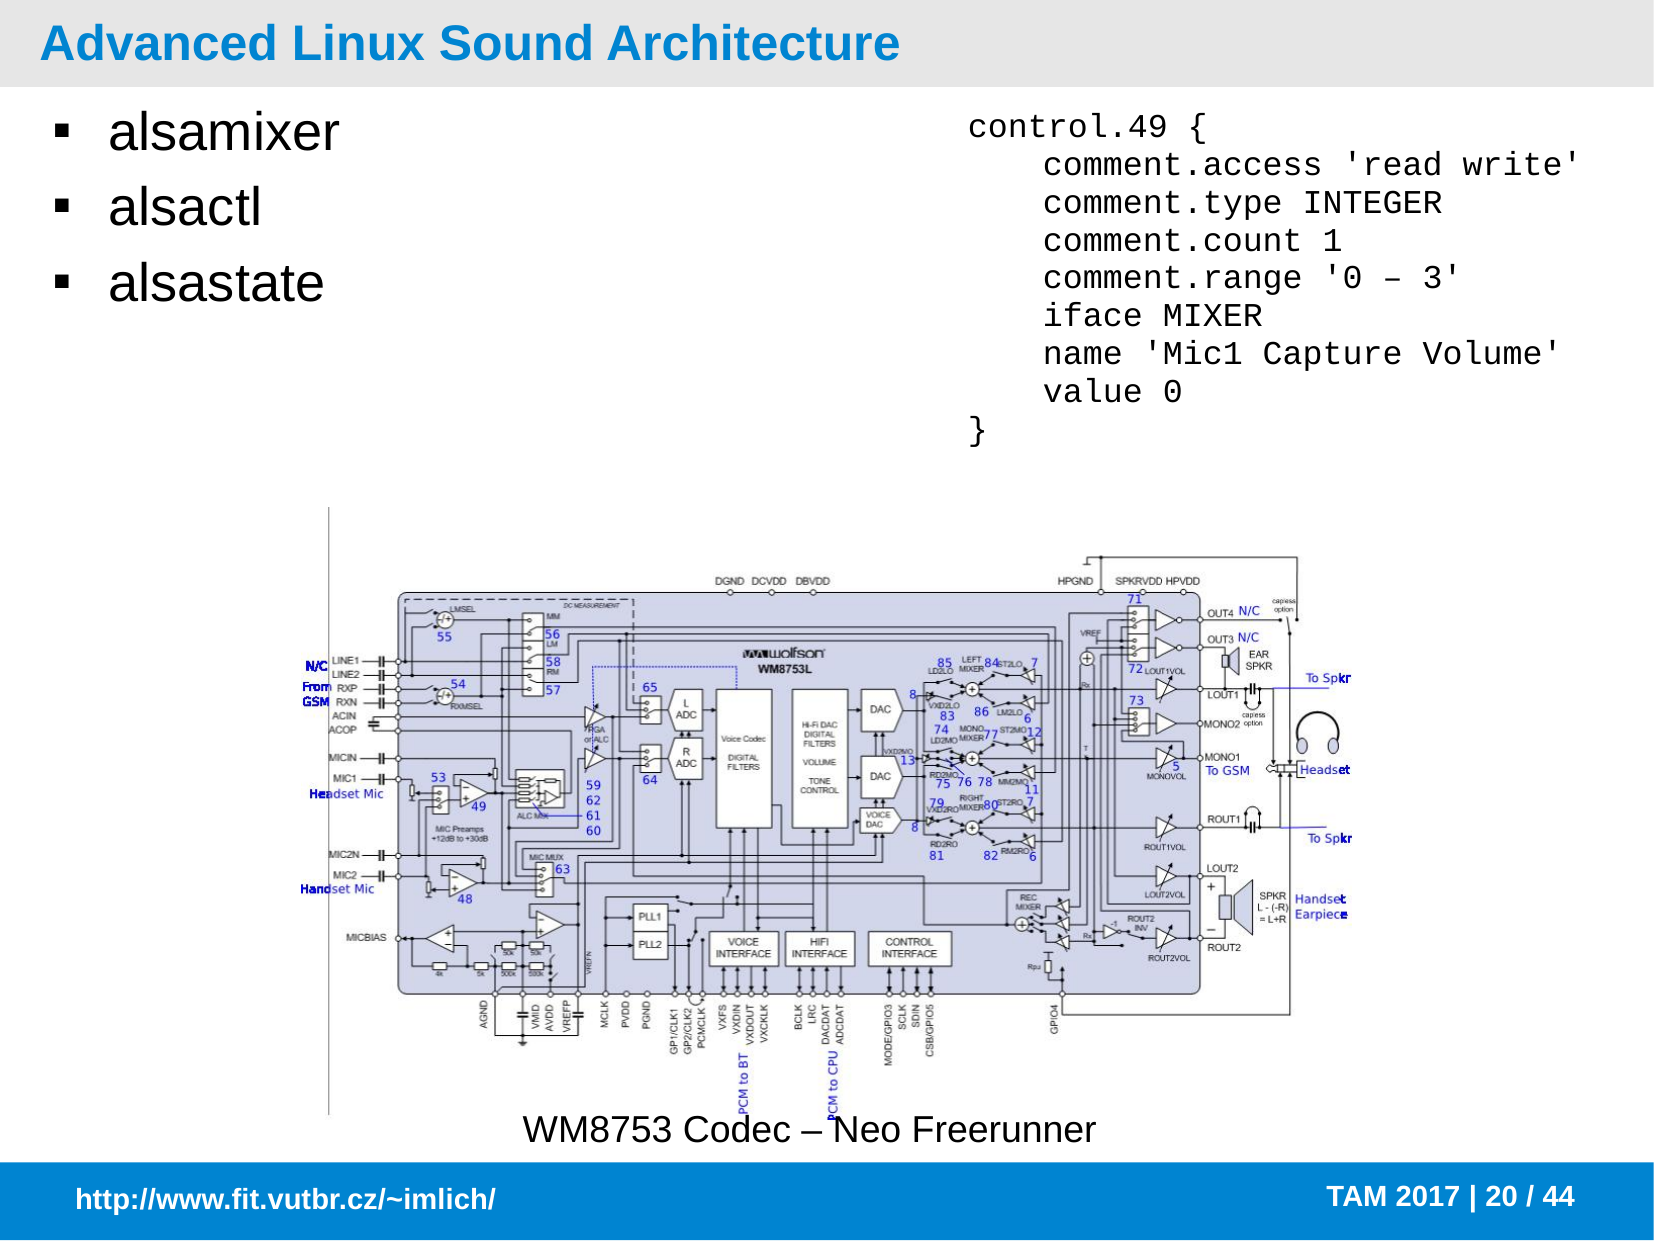

# Advanced Linux Sound Architecture
alsamixer
alsactl
alsastate
control.49 {
	comment.access 'read write'
	comment.type INTEGER
	comment.count 1
	comment.range '0 – 3'
	iface MIXER
	name 'Mic1 Capture Volume'
	value 0
}
WM8753 Codec – Neo Freerunner